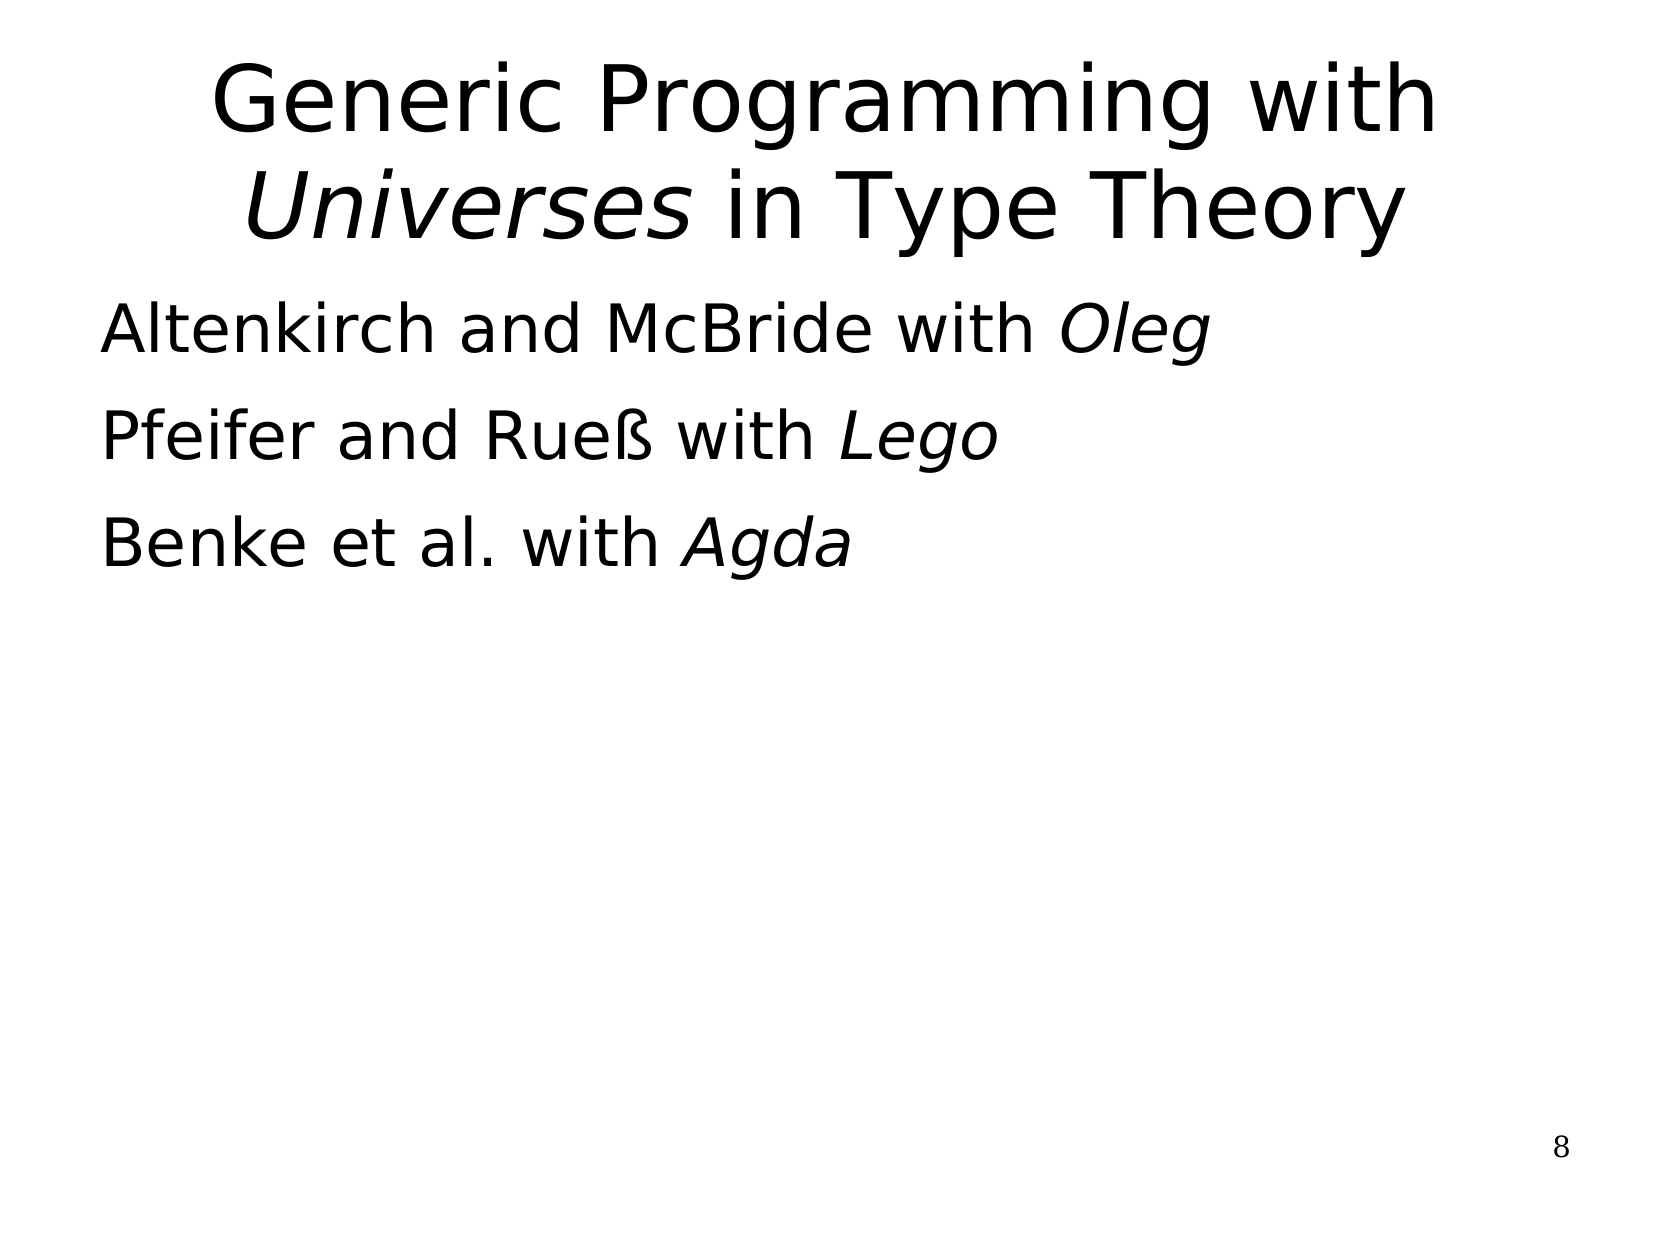

# Generic Programming with Universes in Type Theory
Altenkirch and McBride with Oleg
Pfeifer and Rueß with Lego
Benke et al. with Agda
8